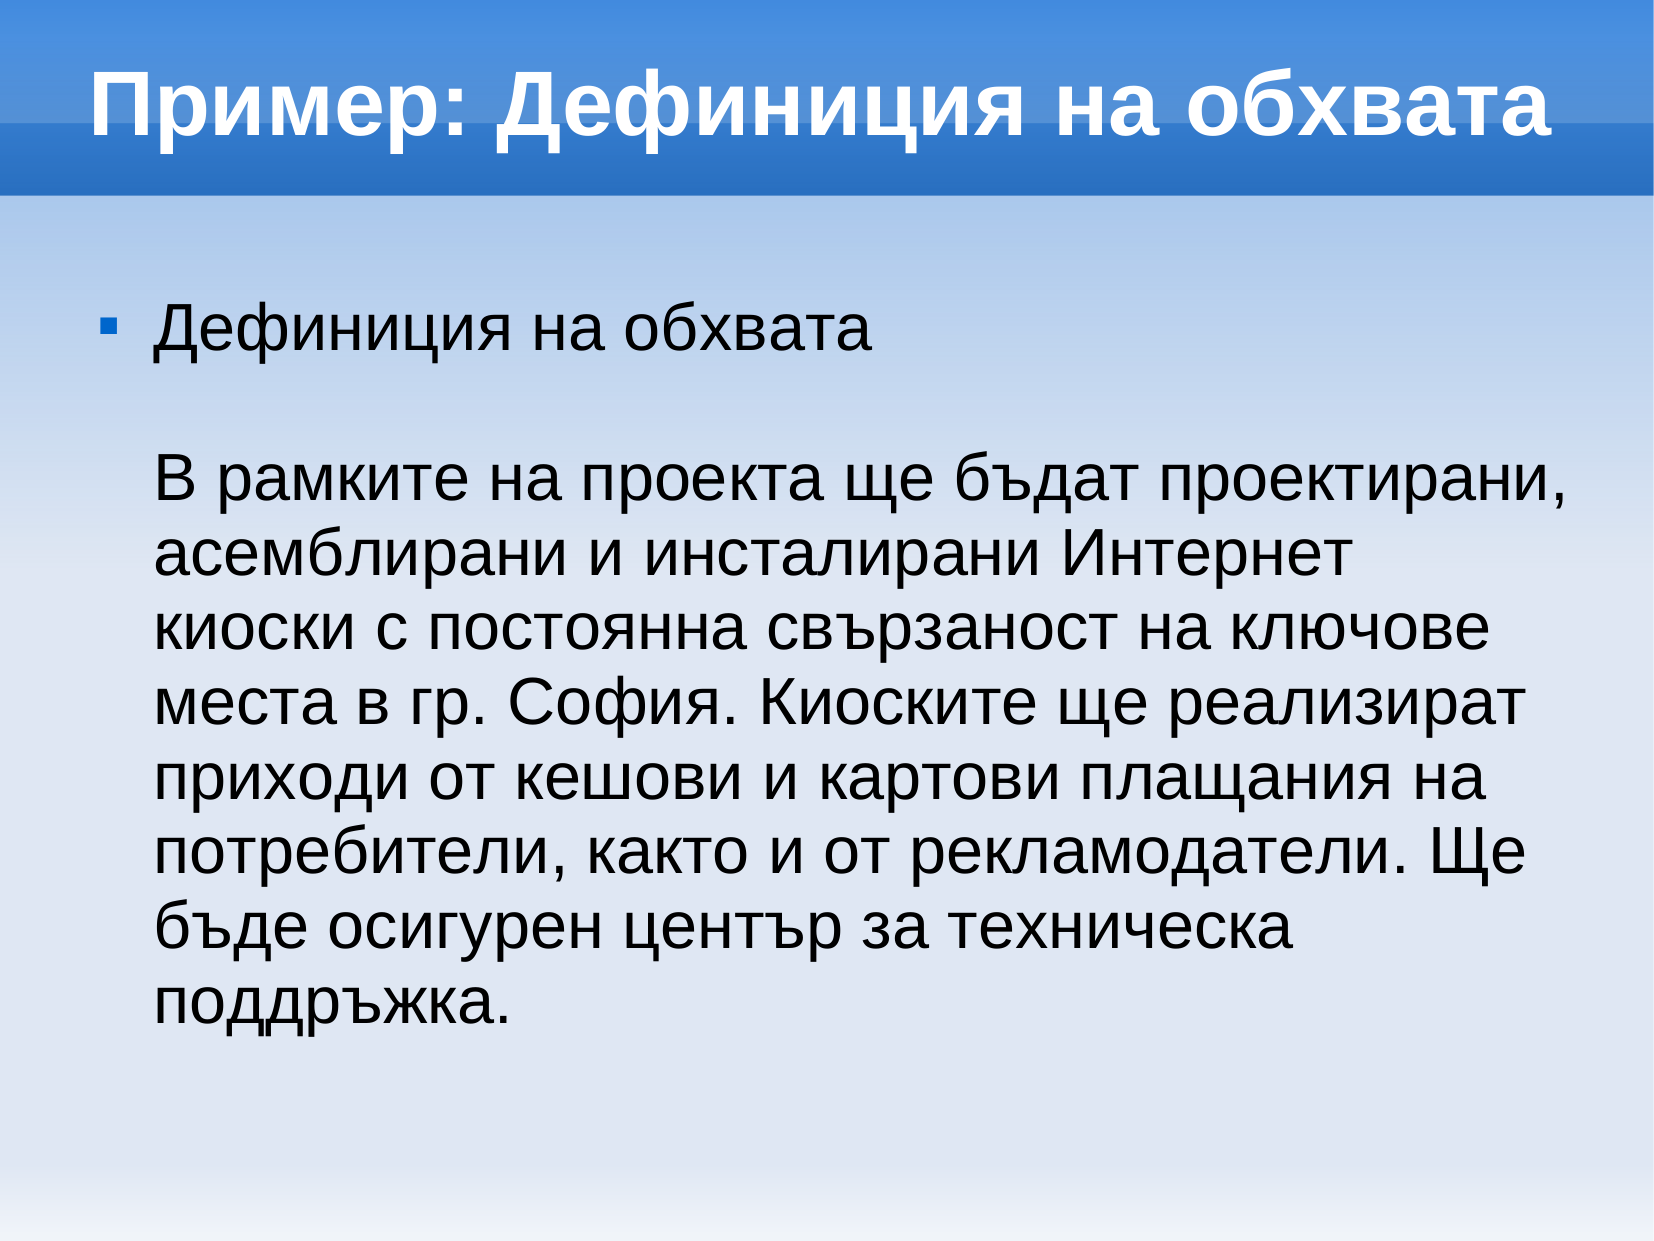

# Пример: Дефиниция на обхвата
Дефиниция на обхвата
В рамките на проекта ще бъдат проектирани, асемблирани и инсталирани Интернет киоски с постоянна свързаност на ключове места в гр. София. Киоските ще реализират приходи от кешови и картови плащания на потребители, както и от рекламодатели. Ще бъде осигурен център за техническа поддръжка.